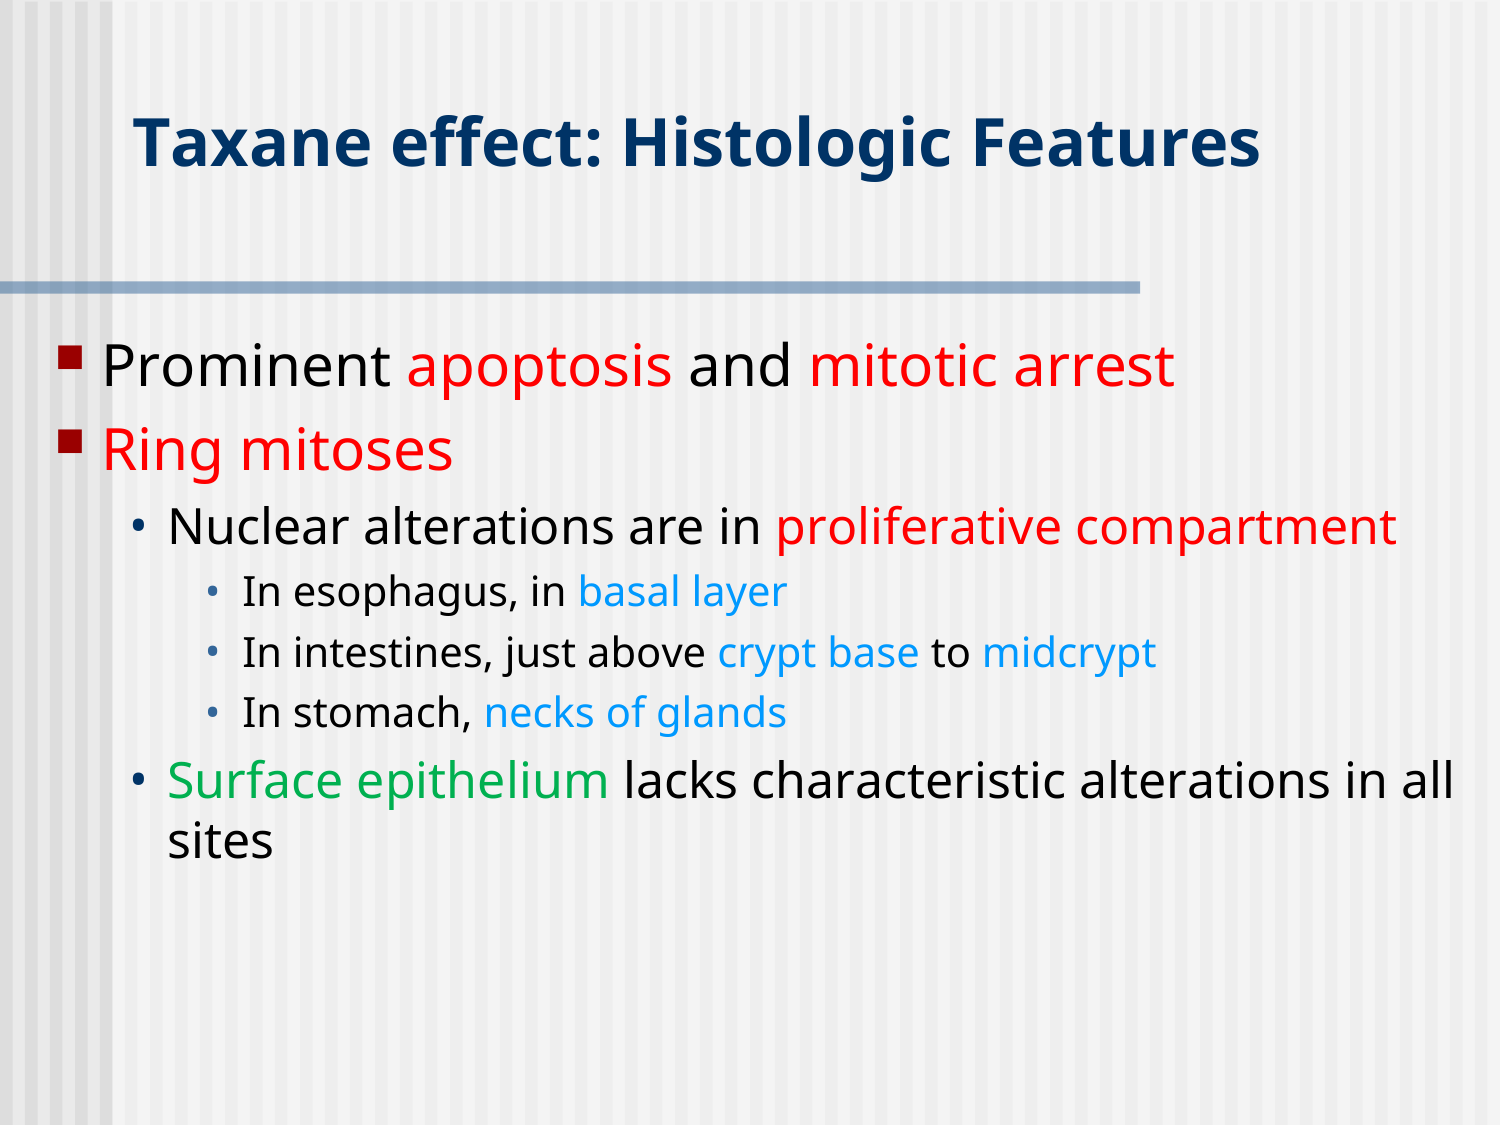

# Taxane effect: Histologic Features
Prominent apoptosis and mitotic arrest
Ring mitoses
Nuclear alterations are in proliferative compartment
In esophagus, in basal layer
In intestines, just above crypt base to midcrypt
In stomach, necks of glands
Surface epithelium lacks characteristic alterations in all sites